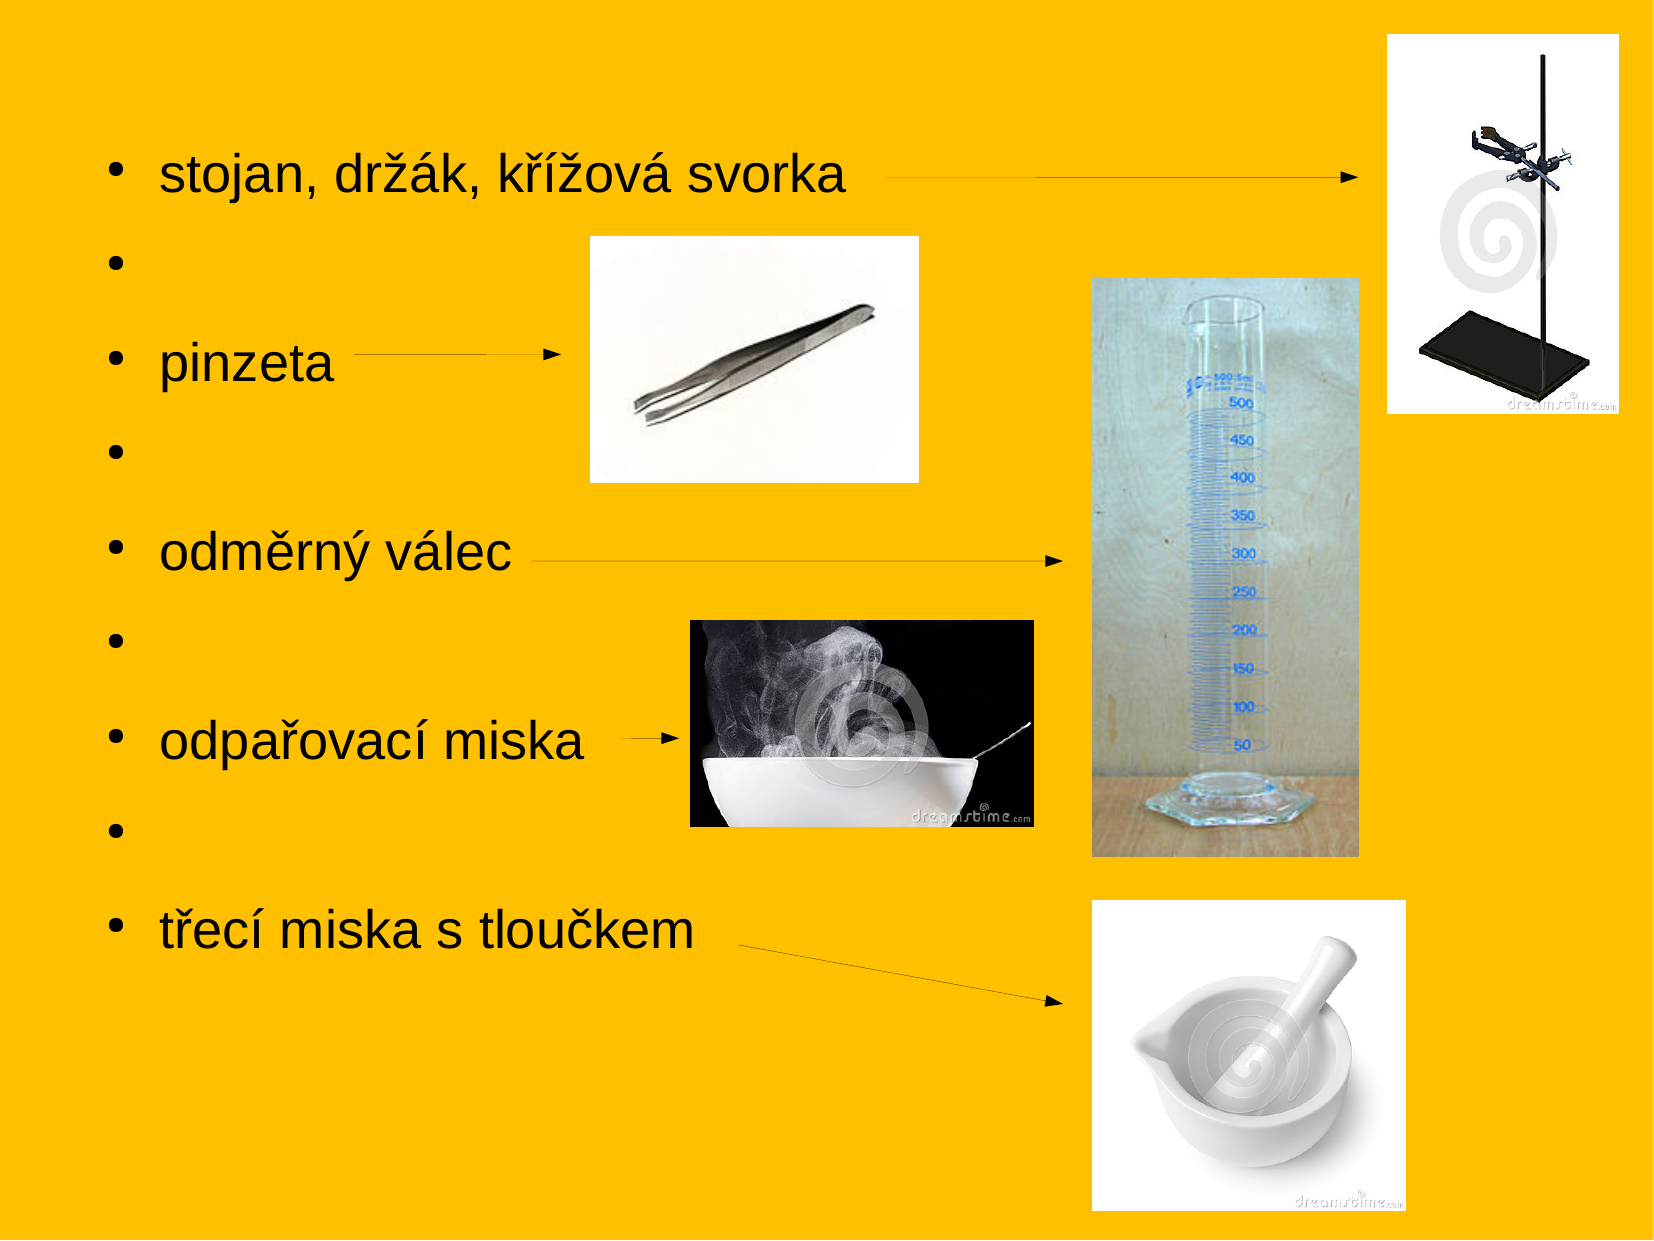

# stojan, držák, křížová svorka
pinzeta
odměrný válec
odpařovací miska
třecí miska s tloučkem